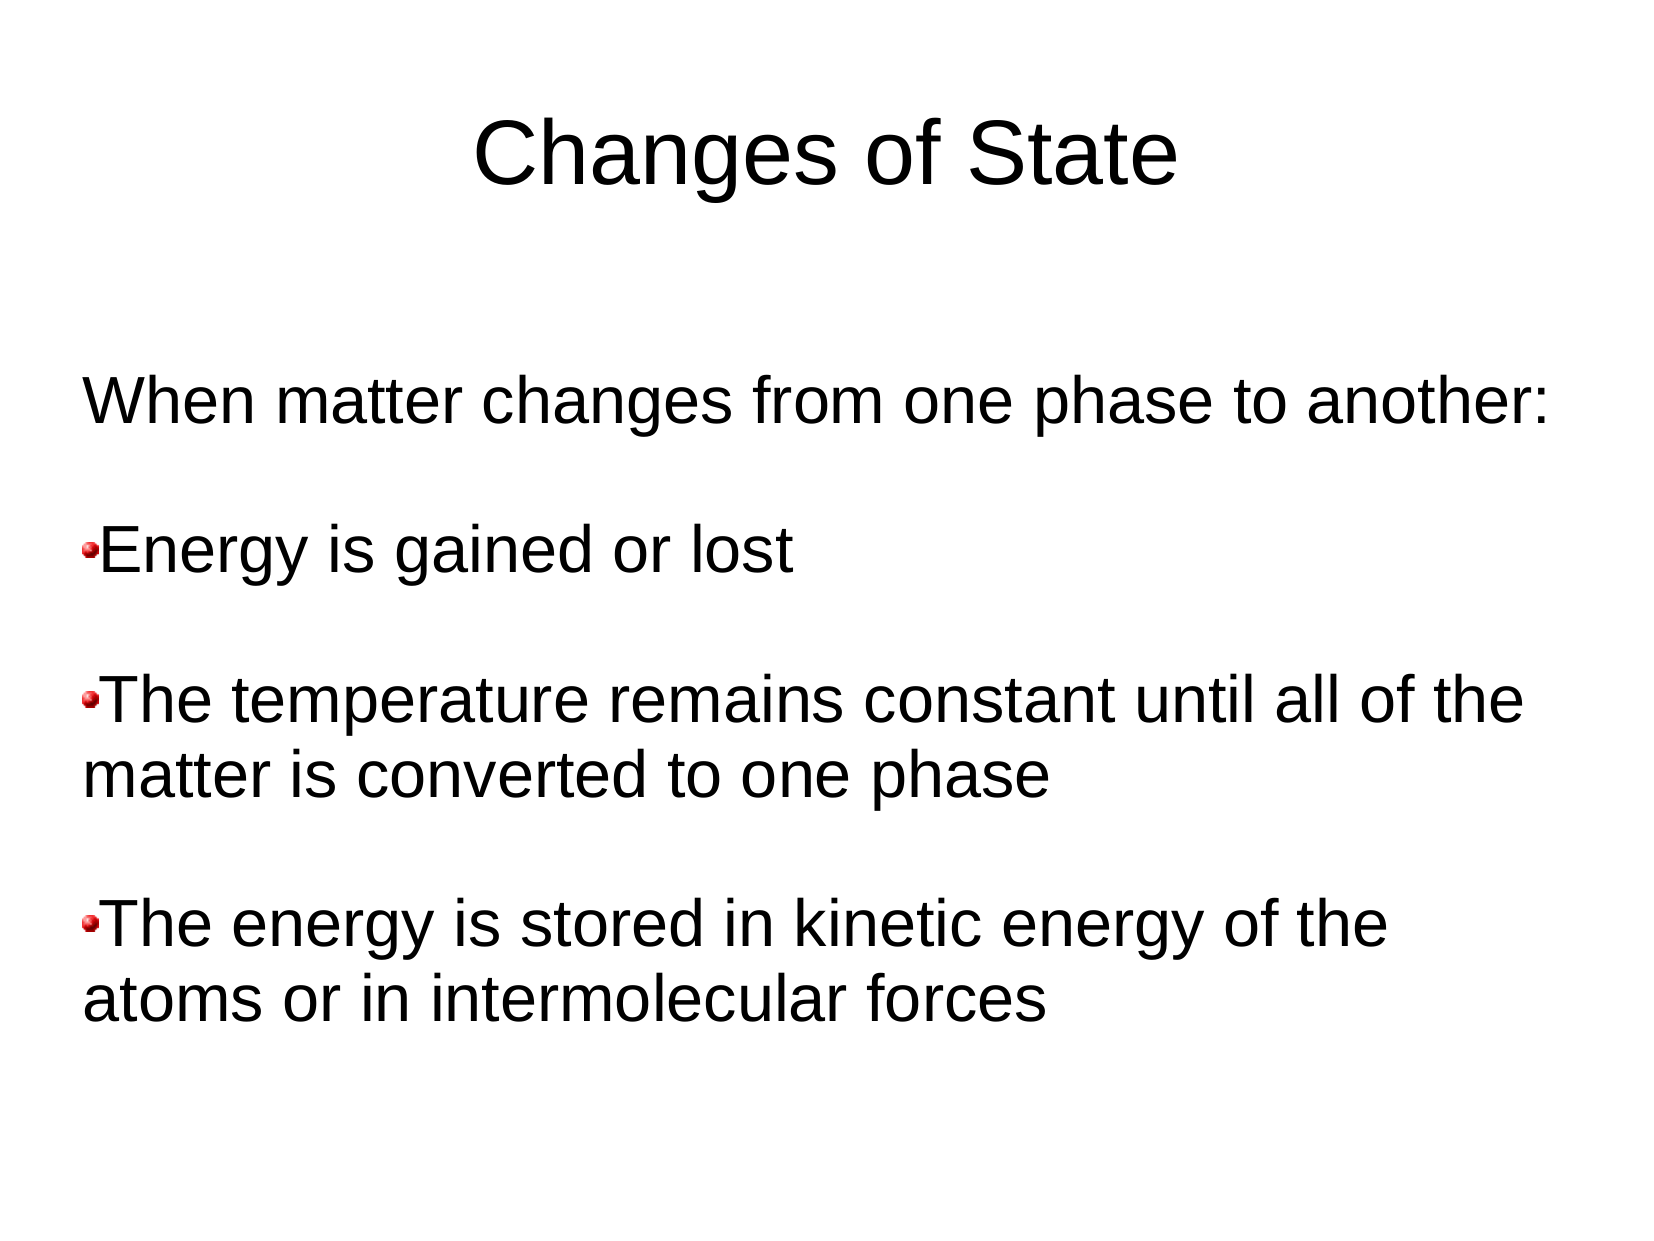

# Changes of State
When matter changes from one phase to another:
Energy is gained or lost
The temperature remains constant until all of the matter is converted to one phase
The energy is stored in kinetic energy of the atoms or in intermolecular forces